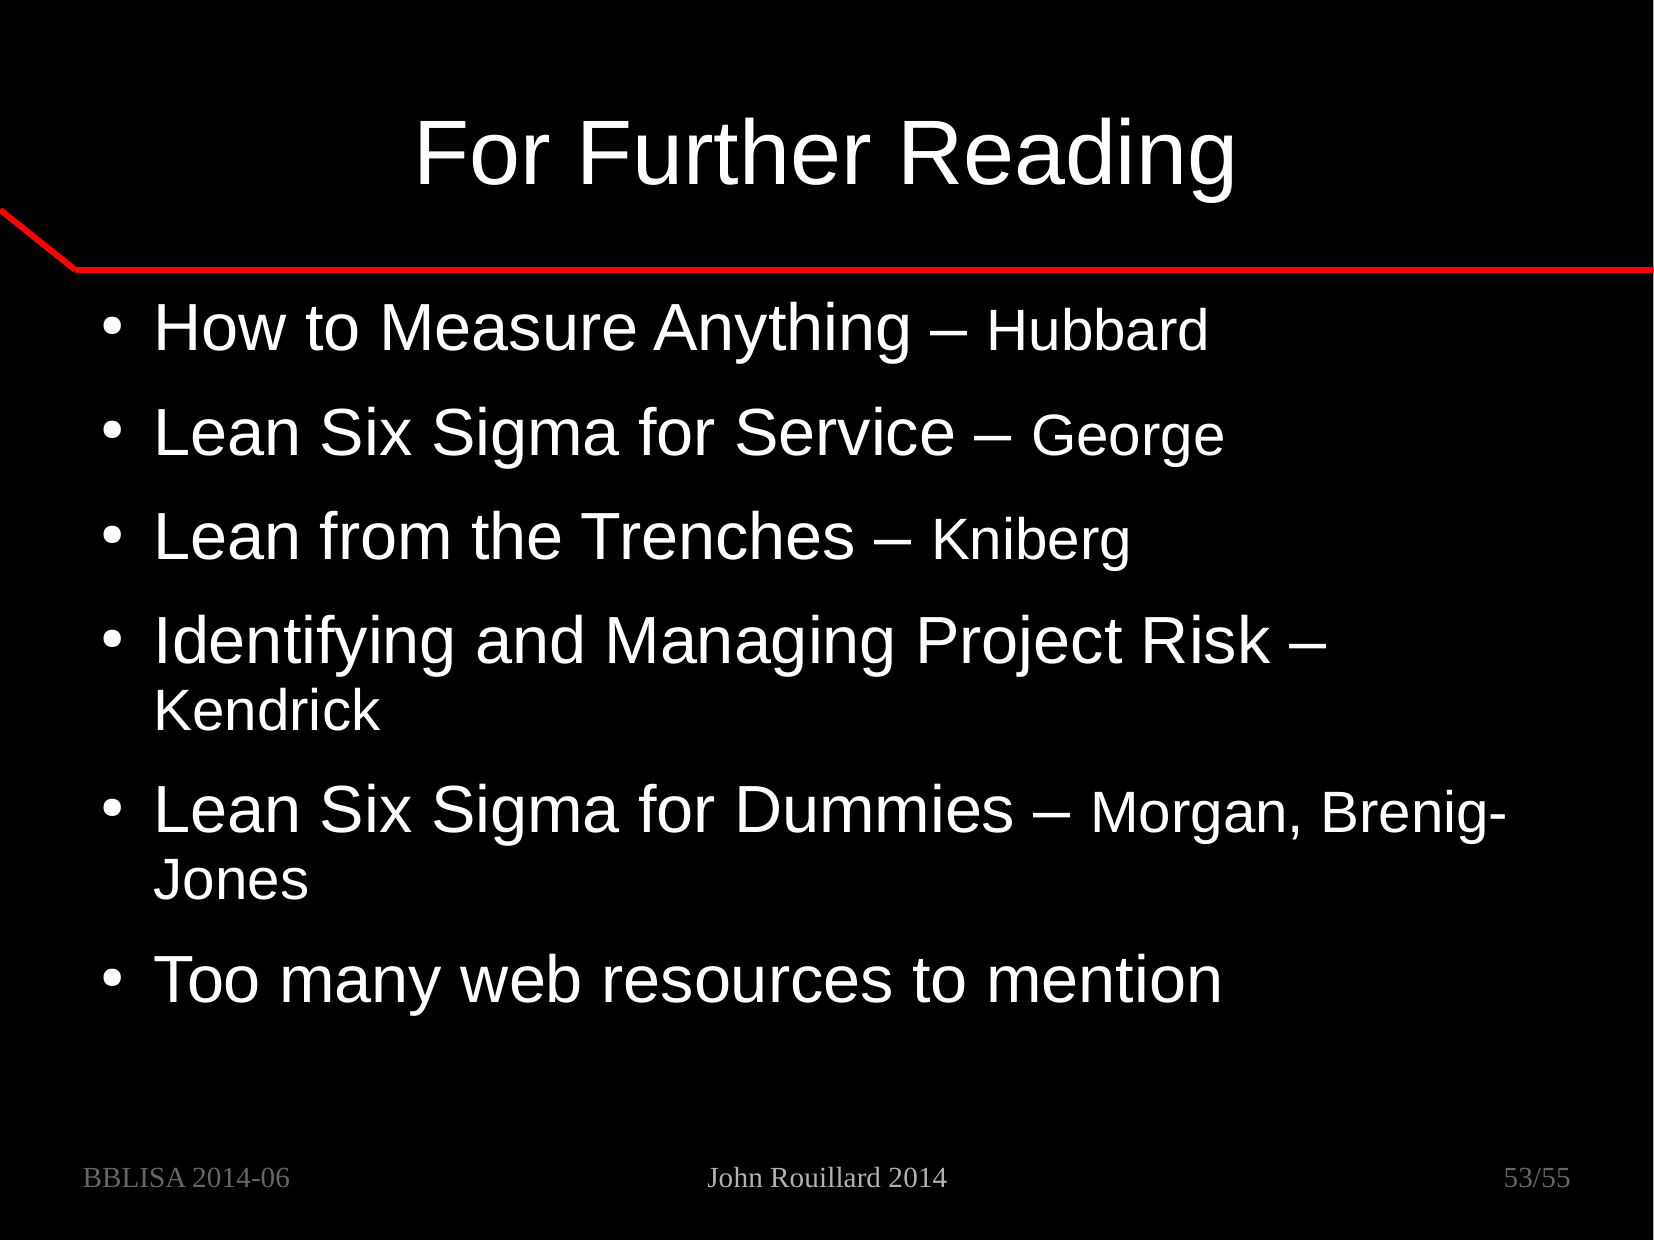

# For Further Reading
How to Measure Anything – Hubbard
Lean Six Sigma for Service – George
Lean from the Trenches – Kniberg
Identifying and Managing Project Risk – Kendrick
Lean Six Sigma for Dummies – Morgan, Brenig-Jones
Too many web resources to mention
BBLISA 2014-06
John Rouillard 2014
53